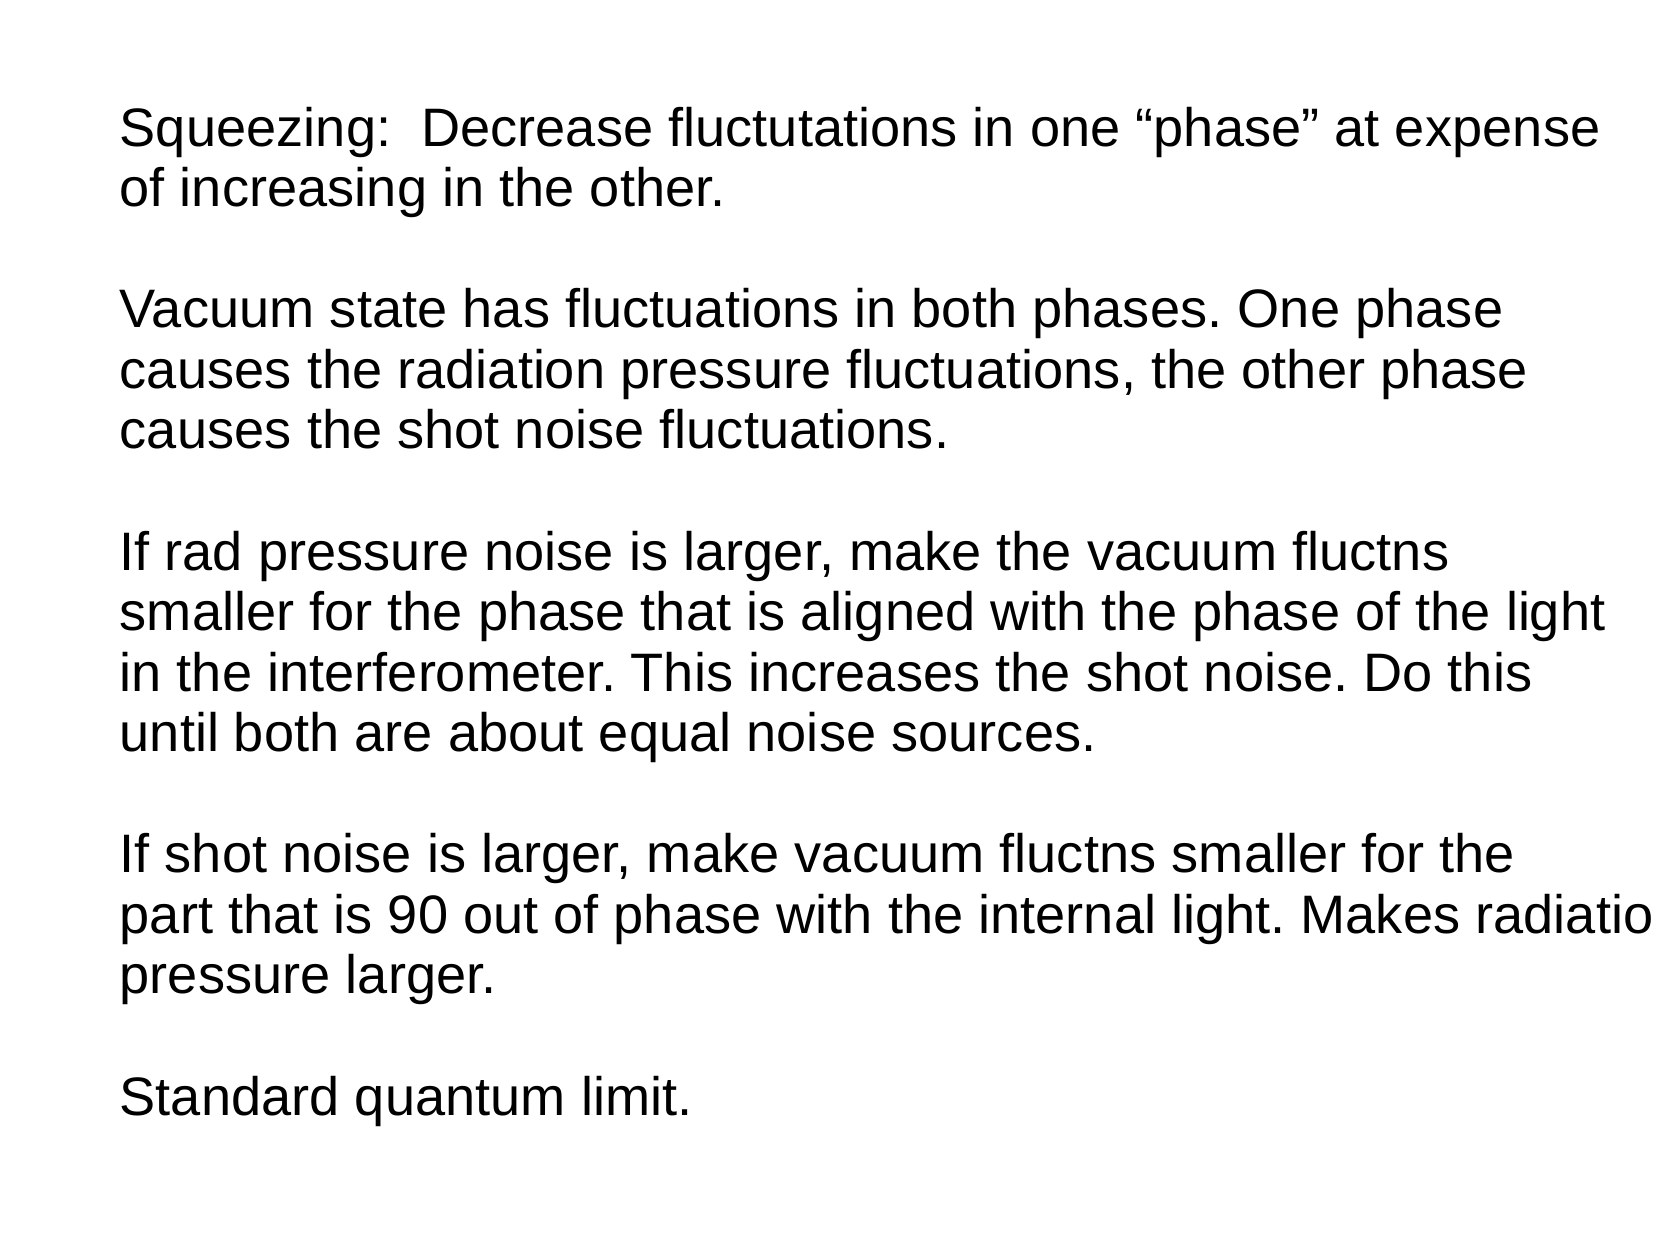

Squeezing: Decrease fluctutations in one “phase” at expense
of increasing in the other.
Vacuum state has fluctuations in both phases. One phase
causes the radiation pressure fluctuations, the other phase
causes the shot noise fluctuations.
If rad pressure noise is larger, make the vacuum fluctns
smaller for the phase that is aligned with the phase of the light
in the interferometer. This increases the shot noise. Do this
until both are about equal noise sources.
If shot noise is larger, make vacuum fluctns smaller for the
part that is 90 out of phase with the internal light. Makes radiation
pressure larger.
Standard quantum limit.